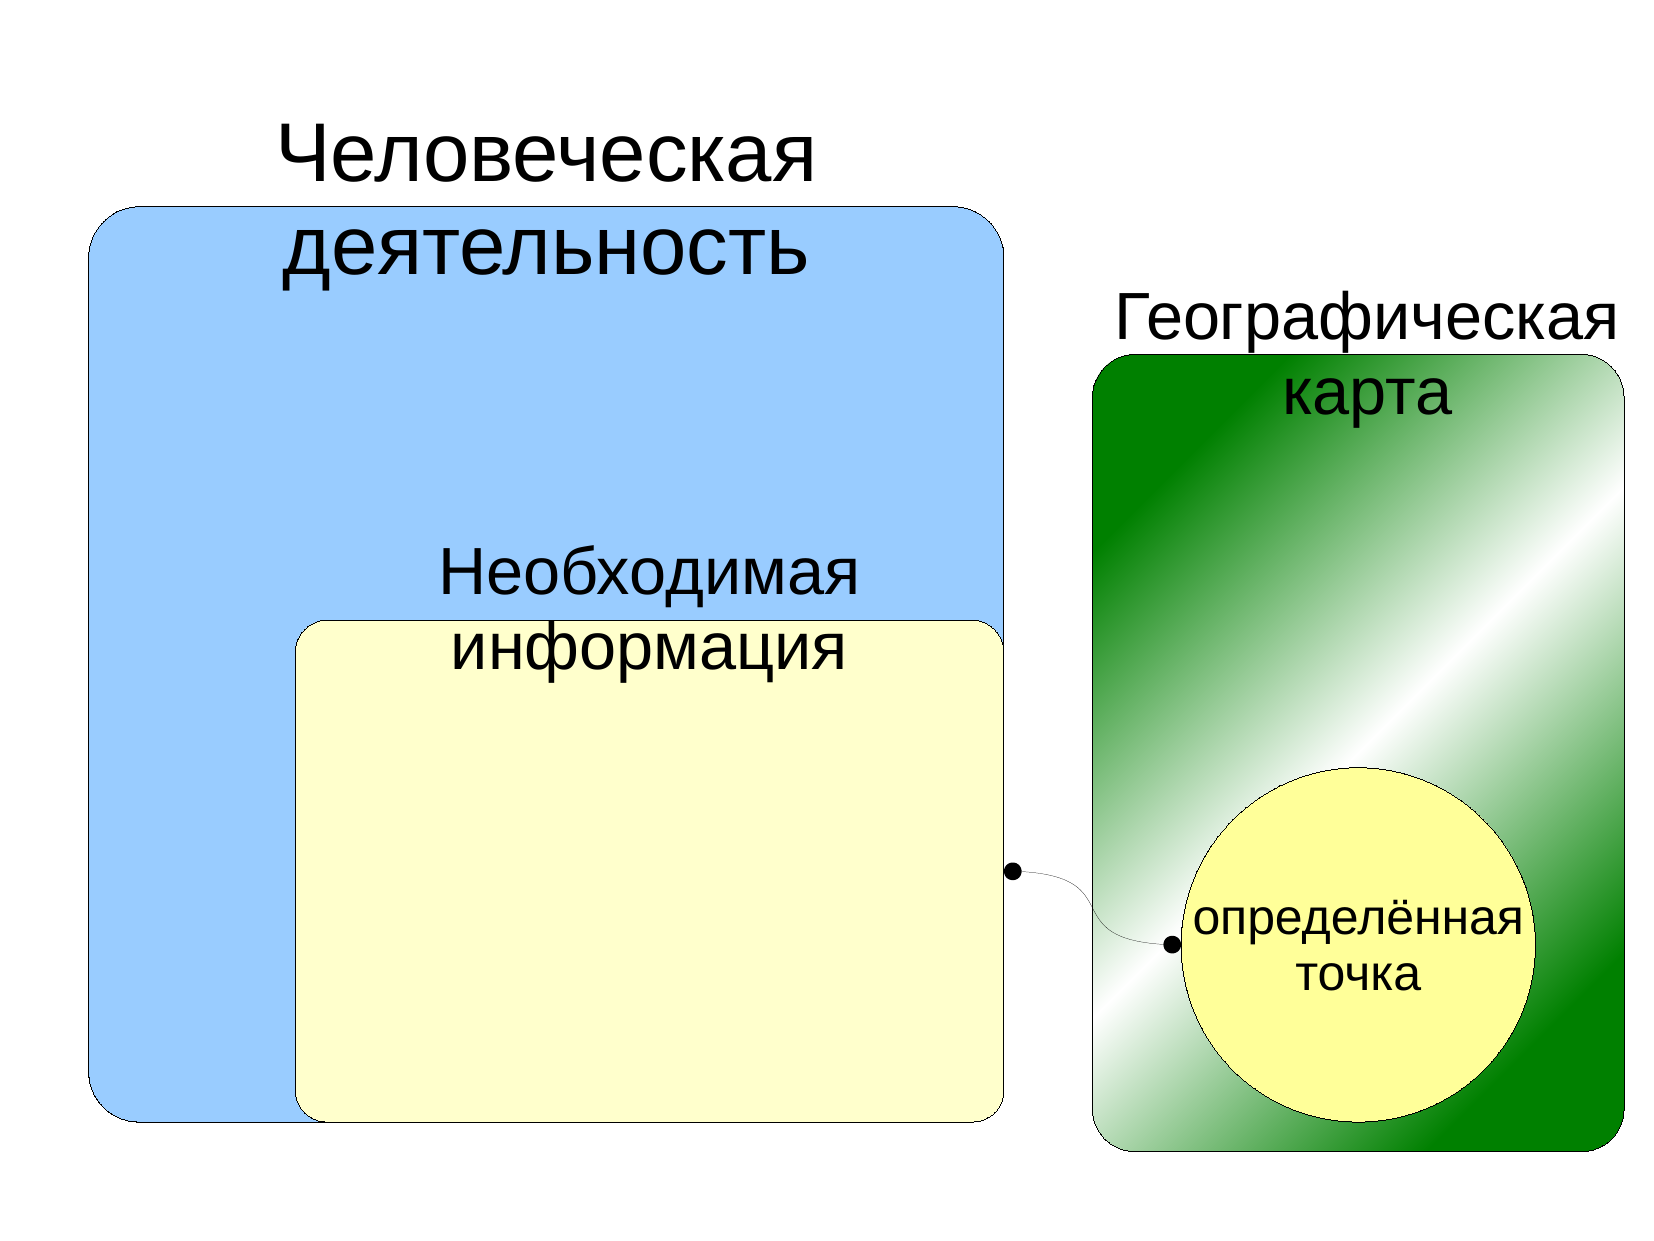

Человеческая
деятельность
Географическая карта
Необходимая
информация
определённая
точка